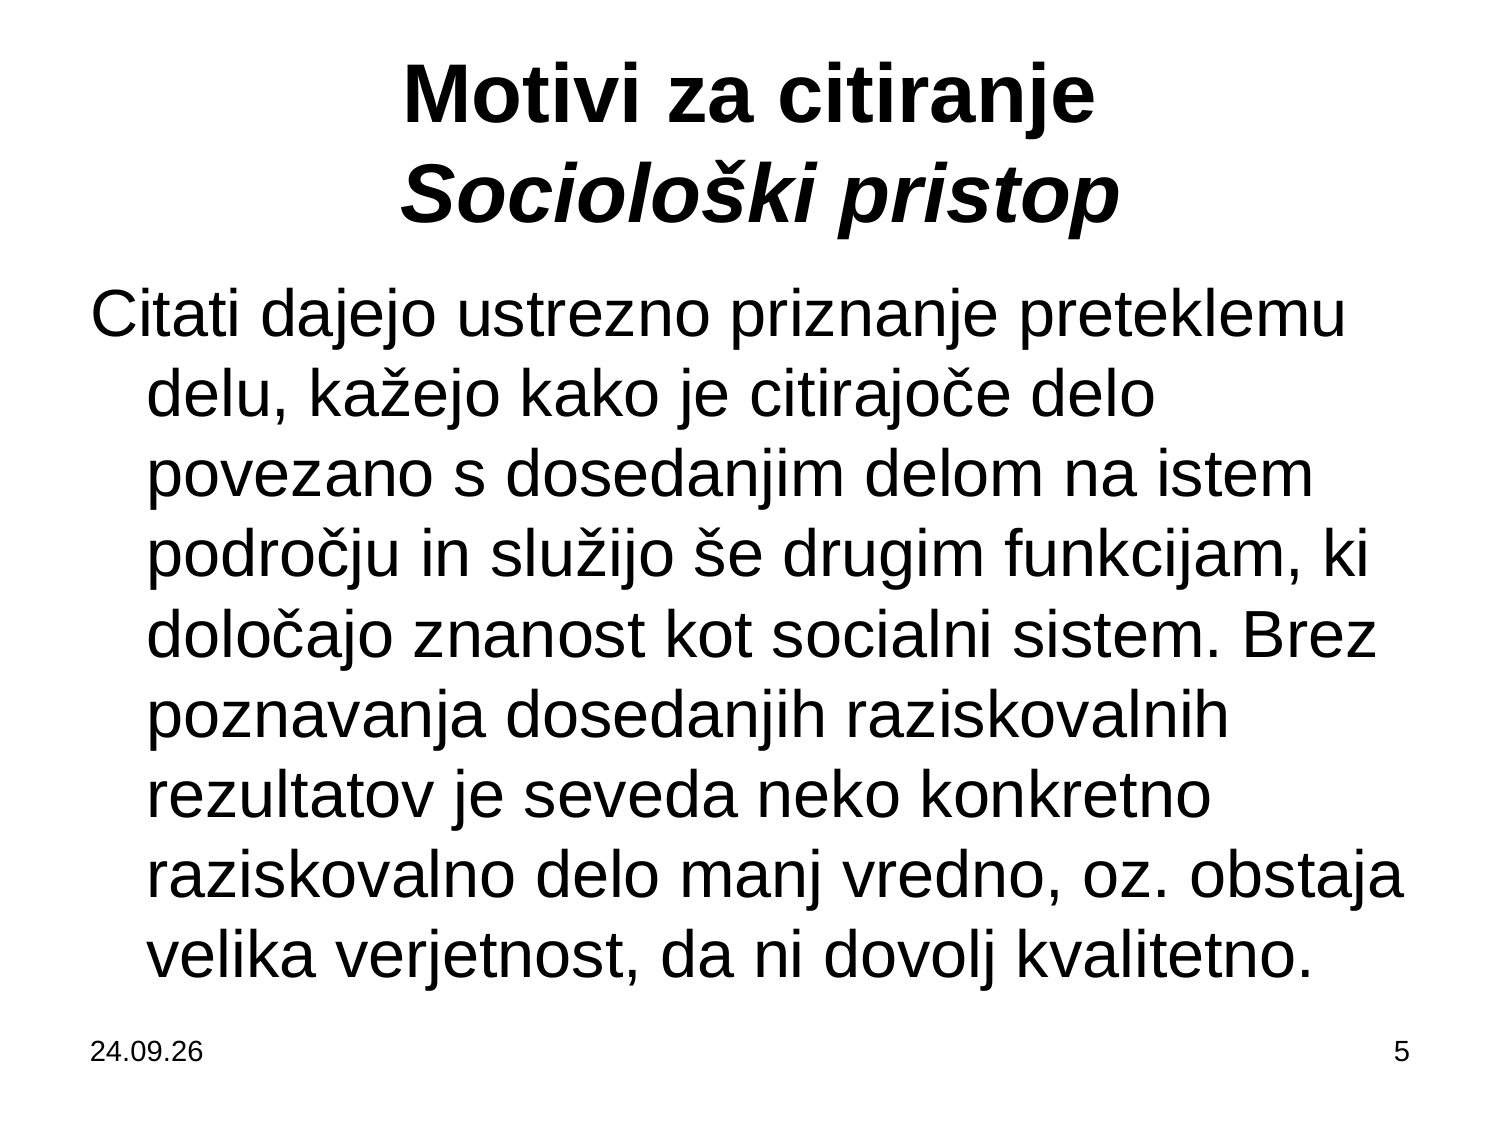

# Motivi za citiranje Sociološki pristop
Citati dajejo ustrezno priznanje preteklemu delu, kažejo kako je citirajoče delo povezano s dosedanjim delom na istem področju in služijo še drugim funkcijam, ki določajo znanost kot socialni sistem. Brez poznavanja dosedanjih raziskovalnih rezultatov je seveda neko konkretno raziskovalno delo manj vredno, oz. obstaja velika verjetnost, da ni dovolj kvalitetno.